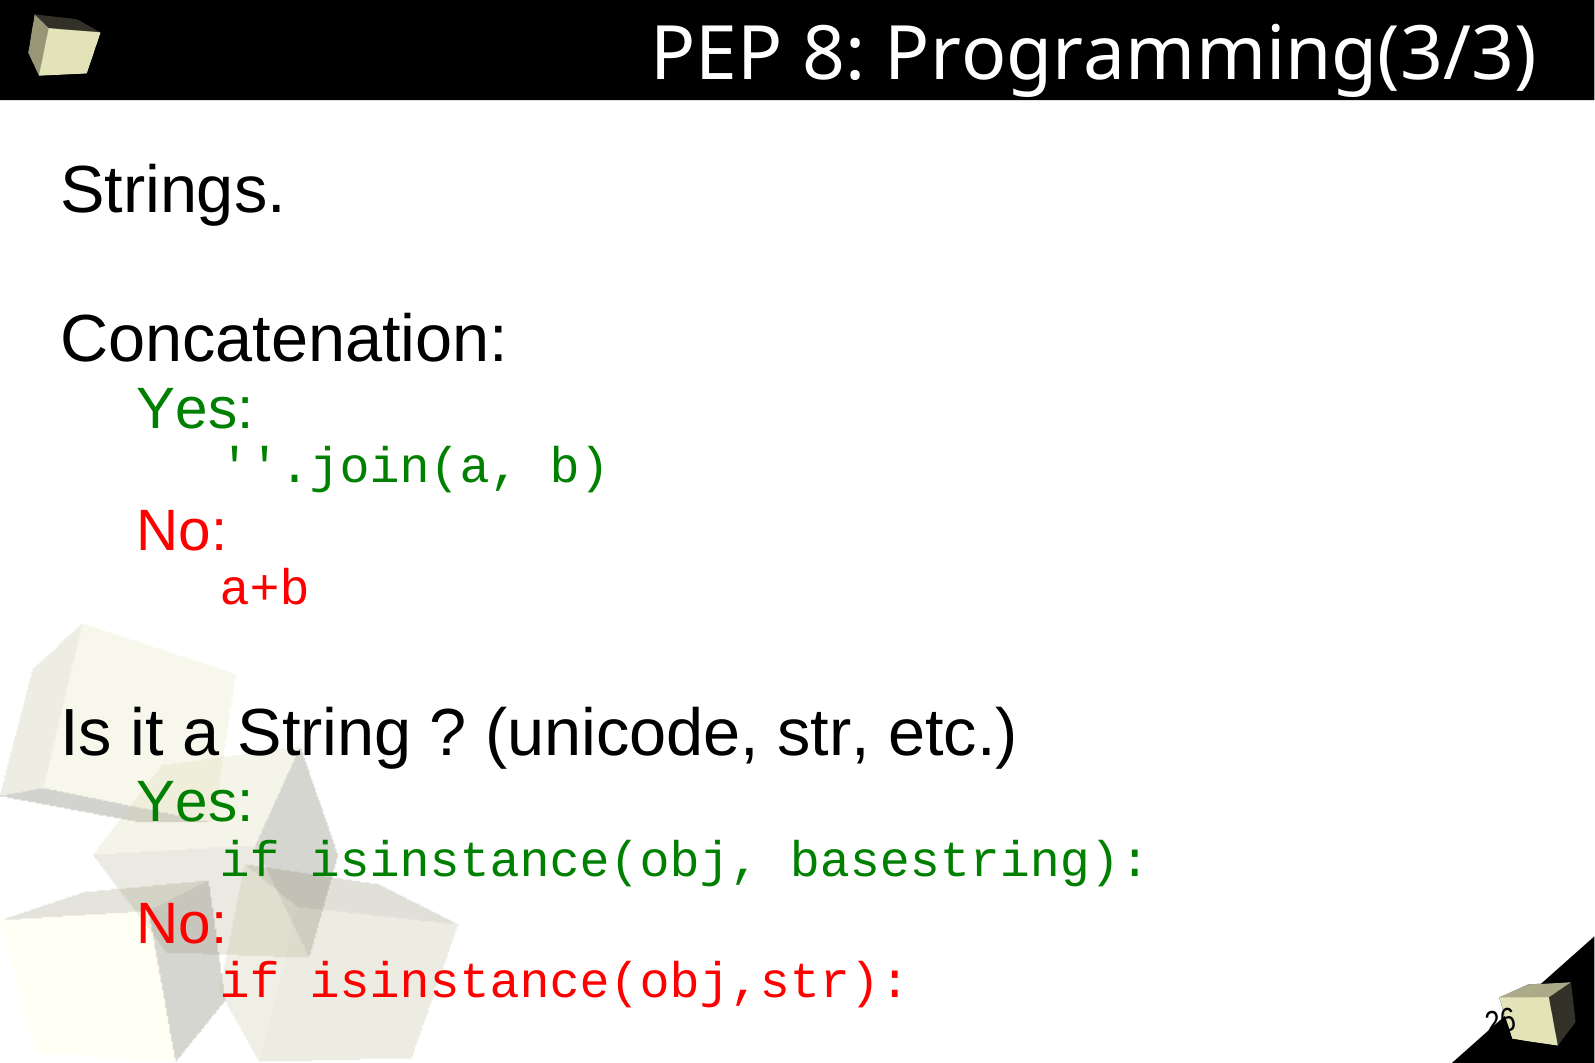

# PEP 8: Programming(3/3)
Strings.
Concatenation:
Yes:
''.join(a, b)
No:
a+b
Is it a String ? (unicode, str, etc.)
Yes:
if isinstance(obj, basestring):
No:
if isinstance(obj,str):